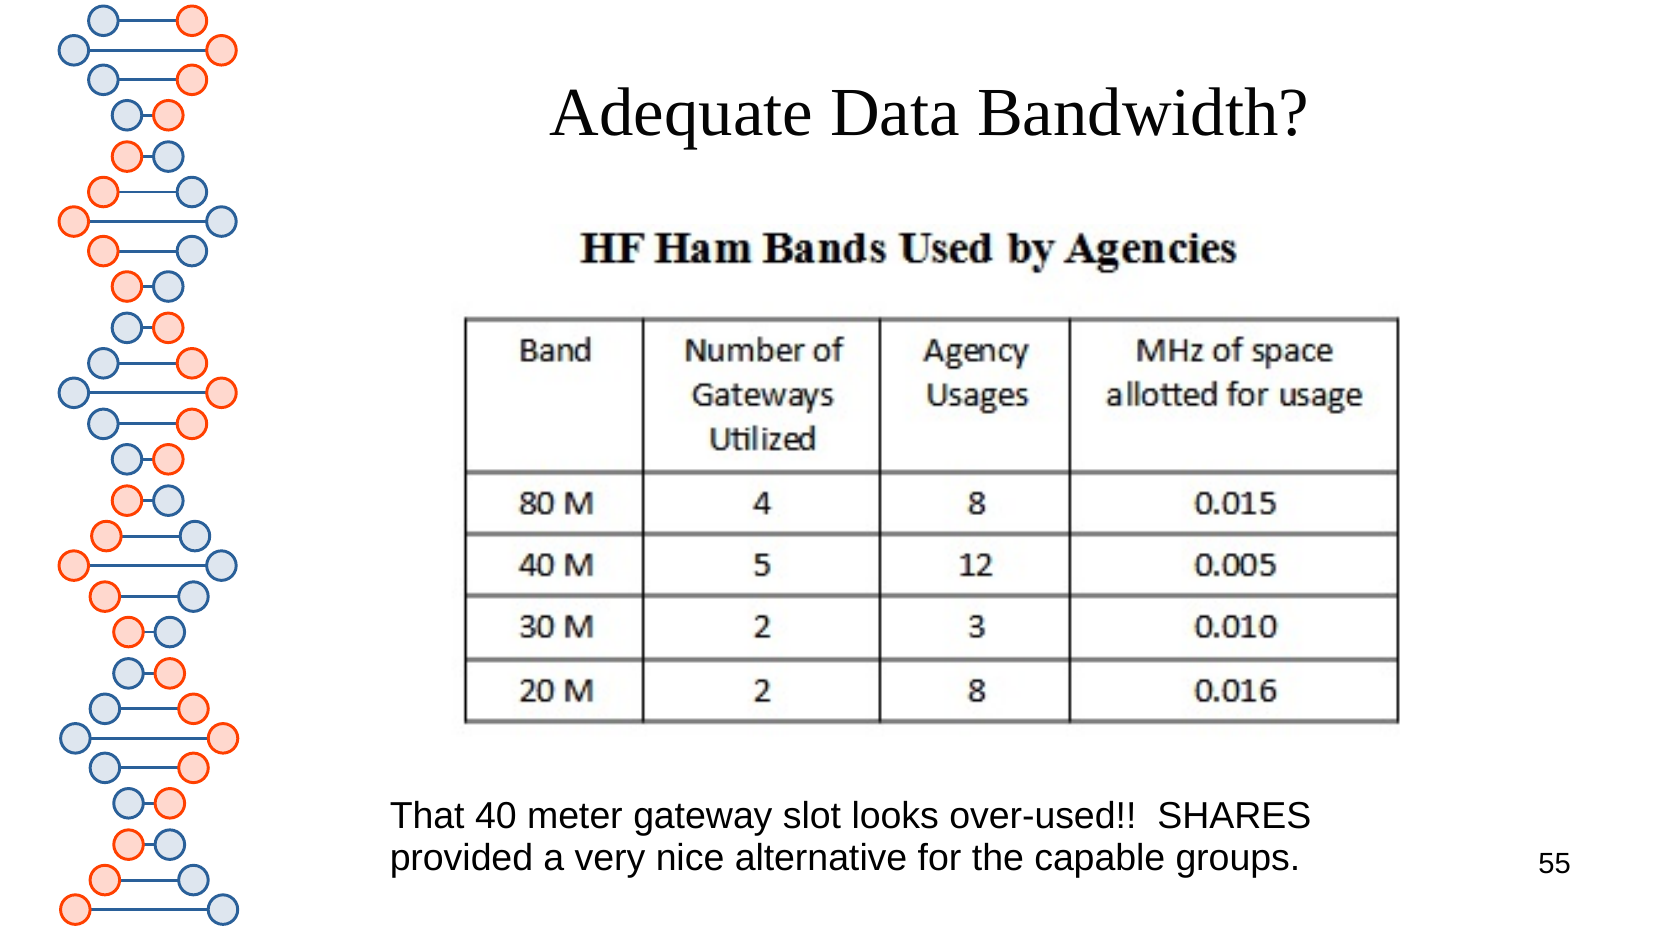

# Adequate Data Bandwidth?
That 40 meter gateway slot looks over-used!! SHARES provided a very nice alternative for the capable groups.
55